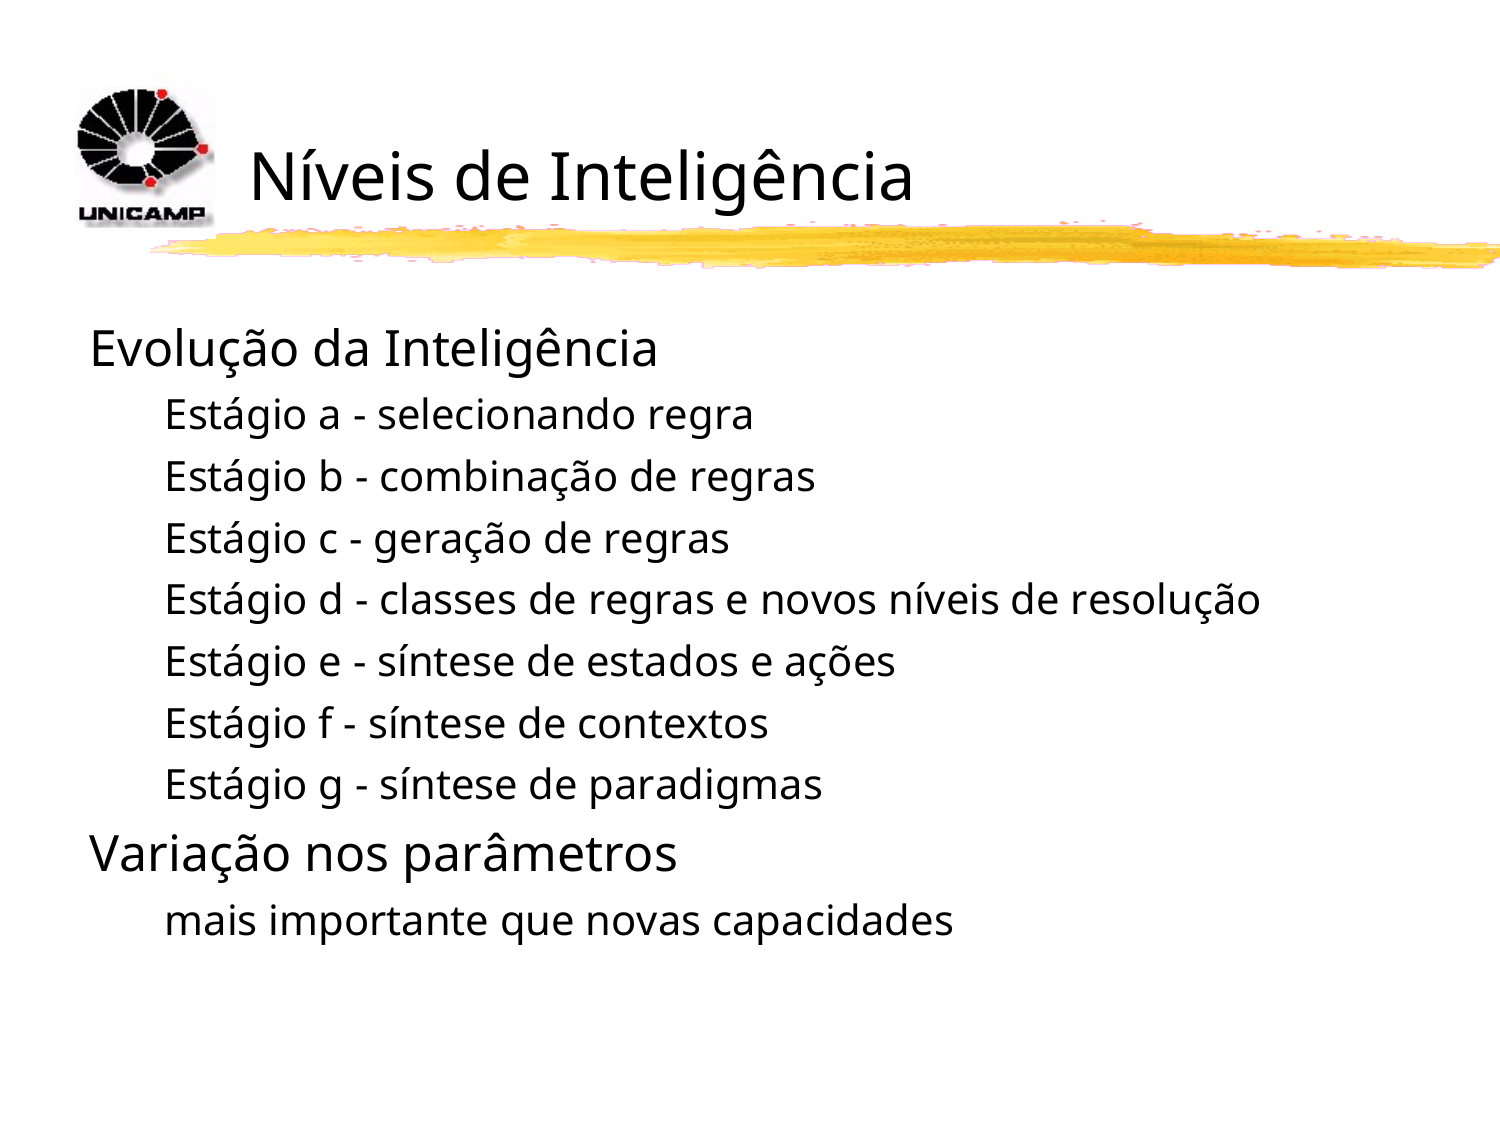

# Níveis de Inteligência
Evolução da Inteligência
Estágio a - selecionando regra
Estágio b - combinação de regras
Estágio c - geração de regras
Estágio d - classes de regras e novos níveis de resolução
Estágio e - síntese de estados e ações
Estágio f - síntese de contextos
Estágio g - síntese de paradigmas
Variação nos parâmetros
mais importante que novas capacidades